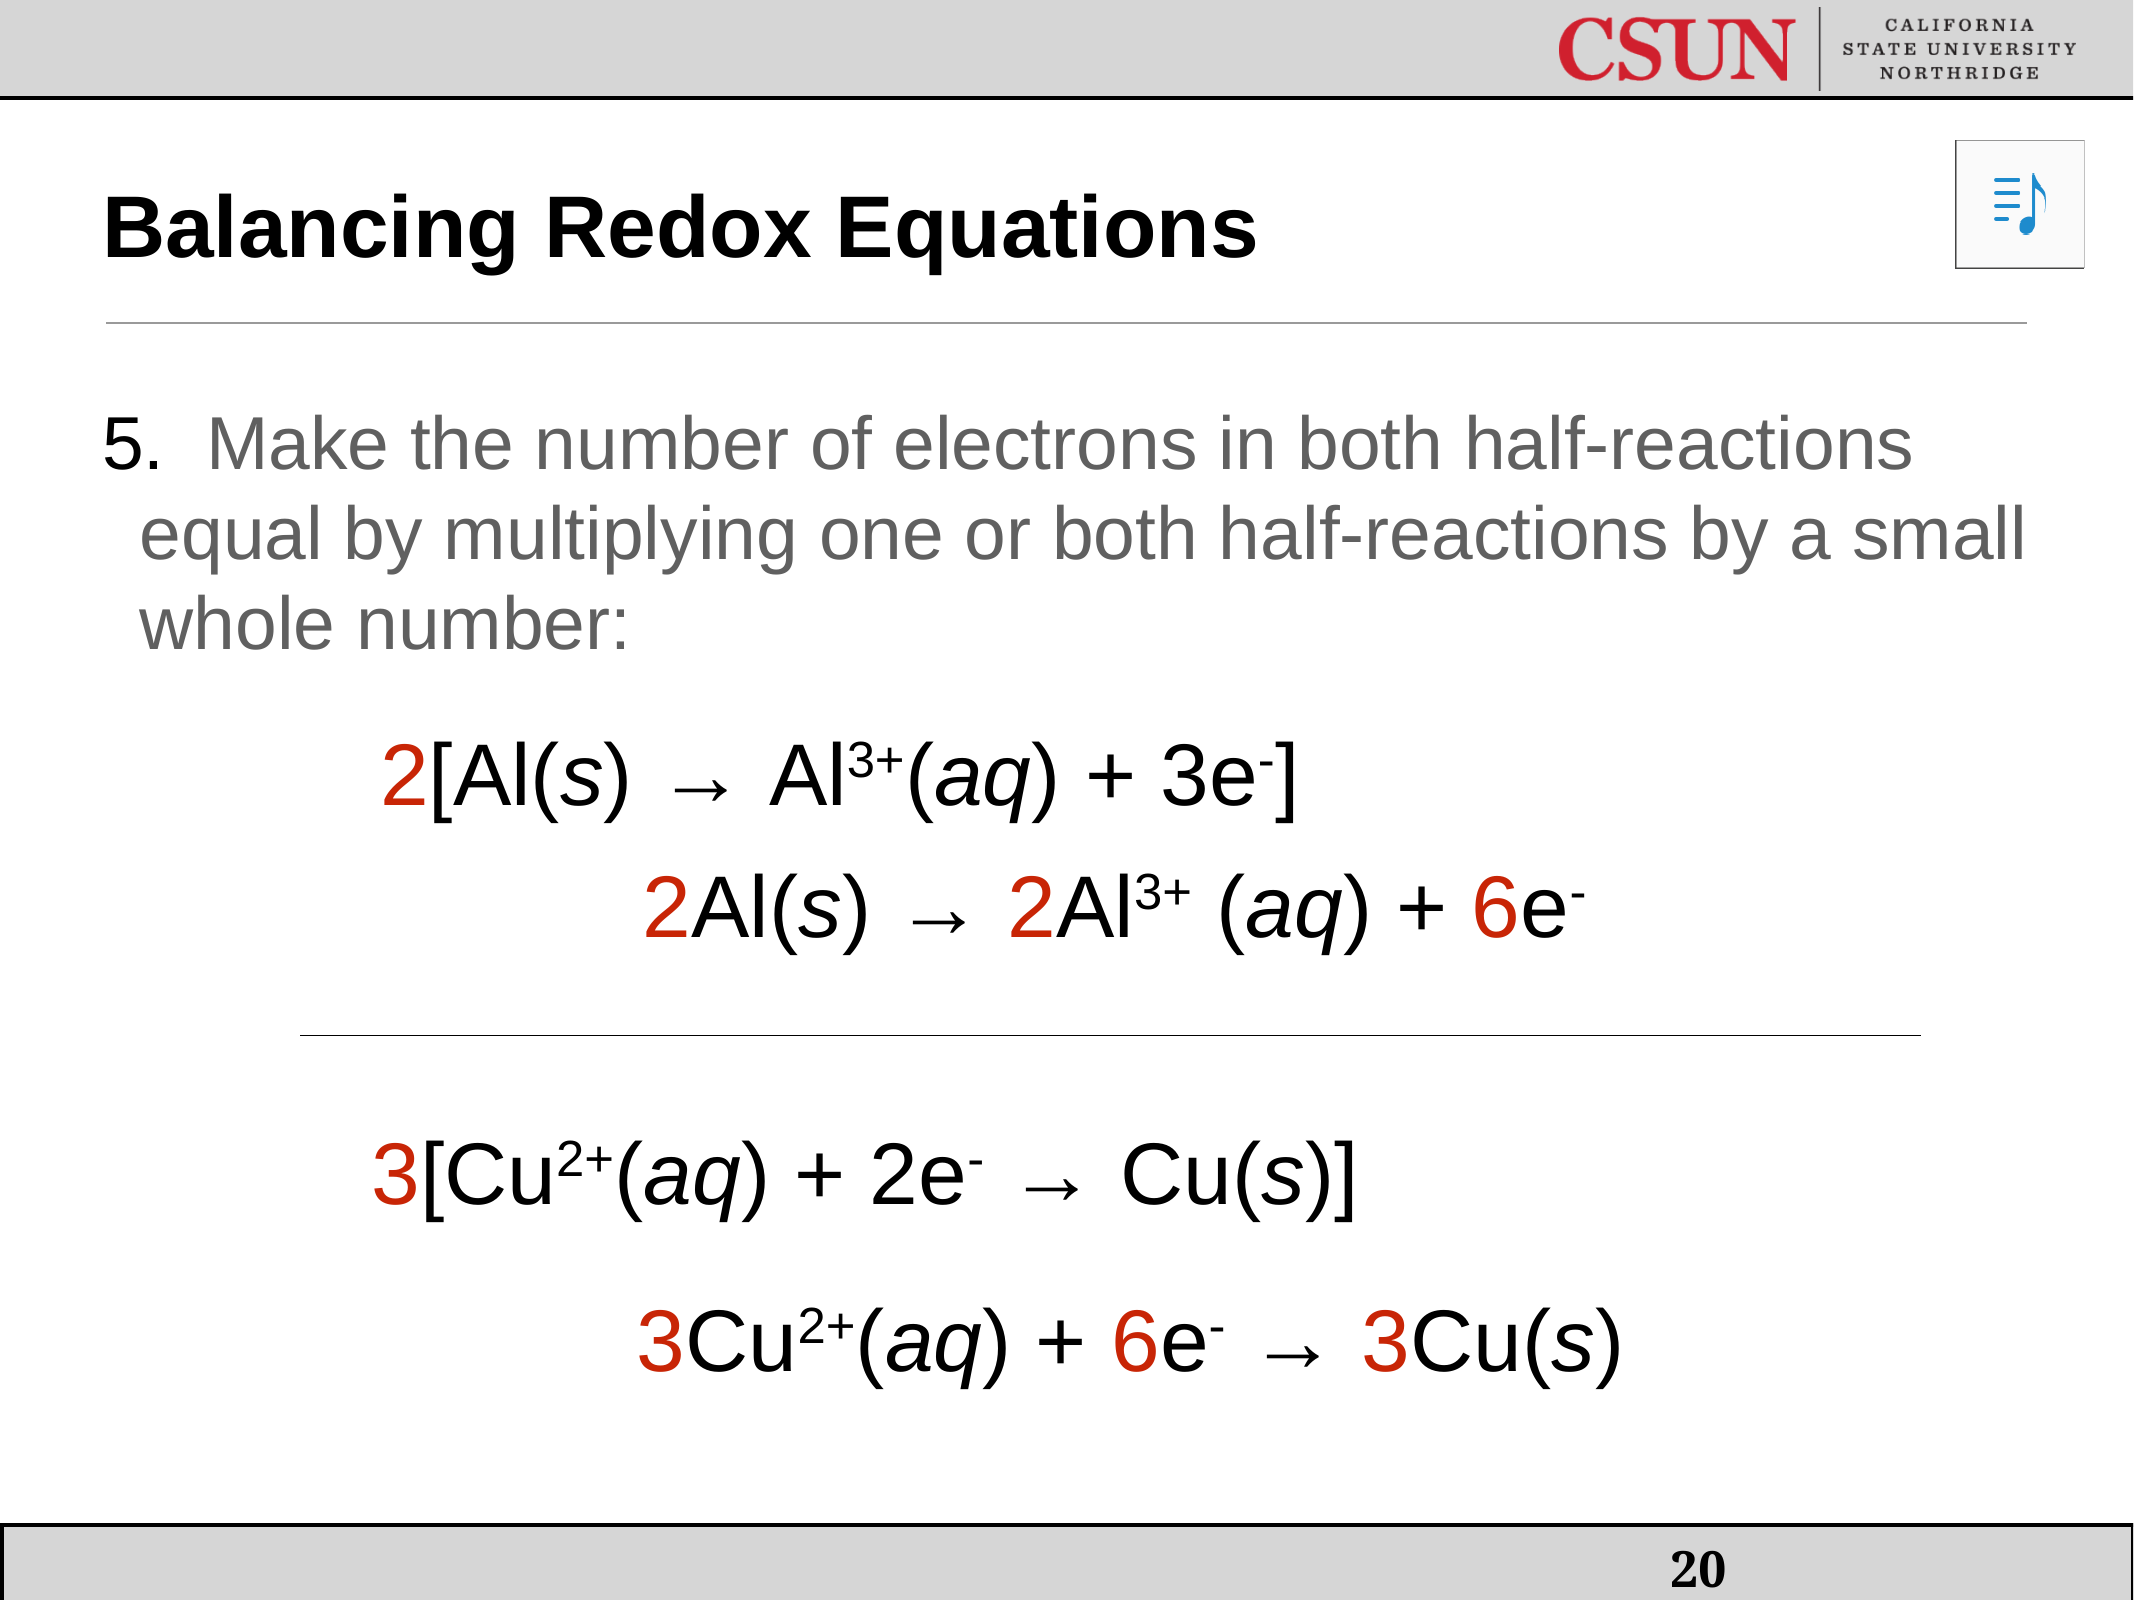

# Balancing Redox Equations
 Make the number of electrons in both half-reactions equal by multiplying one or both half-reactions by a small whole number:
2[Al(s) → Al3+(aq) + 3e-]
2Al(s) → 2Al3+ (aq) + 6e-
3[Cu2+(aq) + 2e- → Cu(s)]
3Cu2+(aq) + 6e- → 3Cu(s)
20